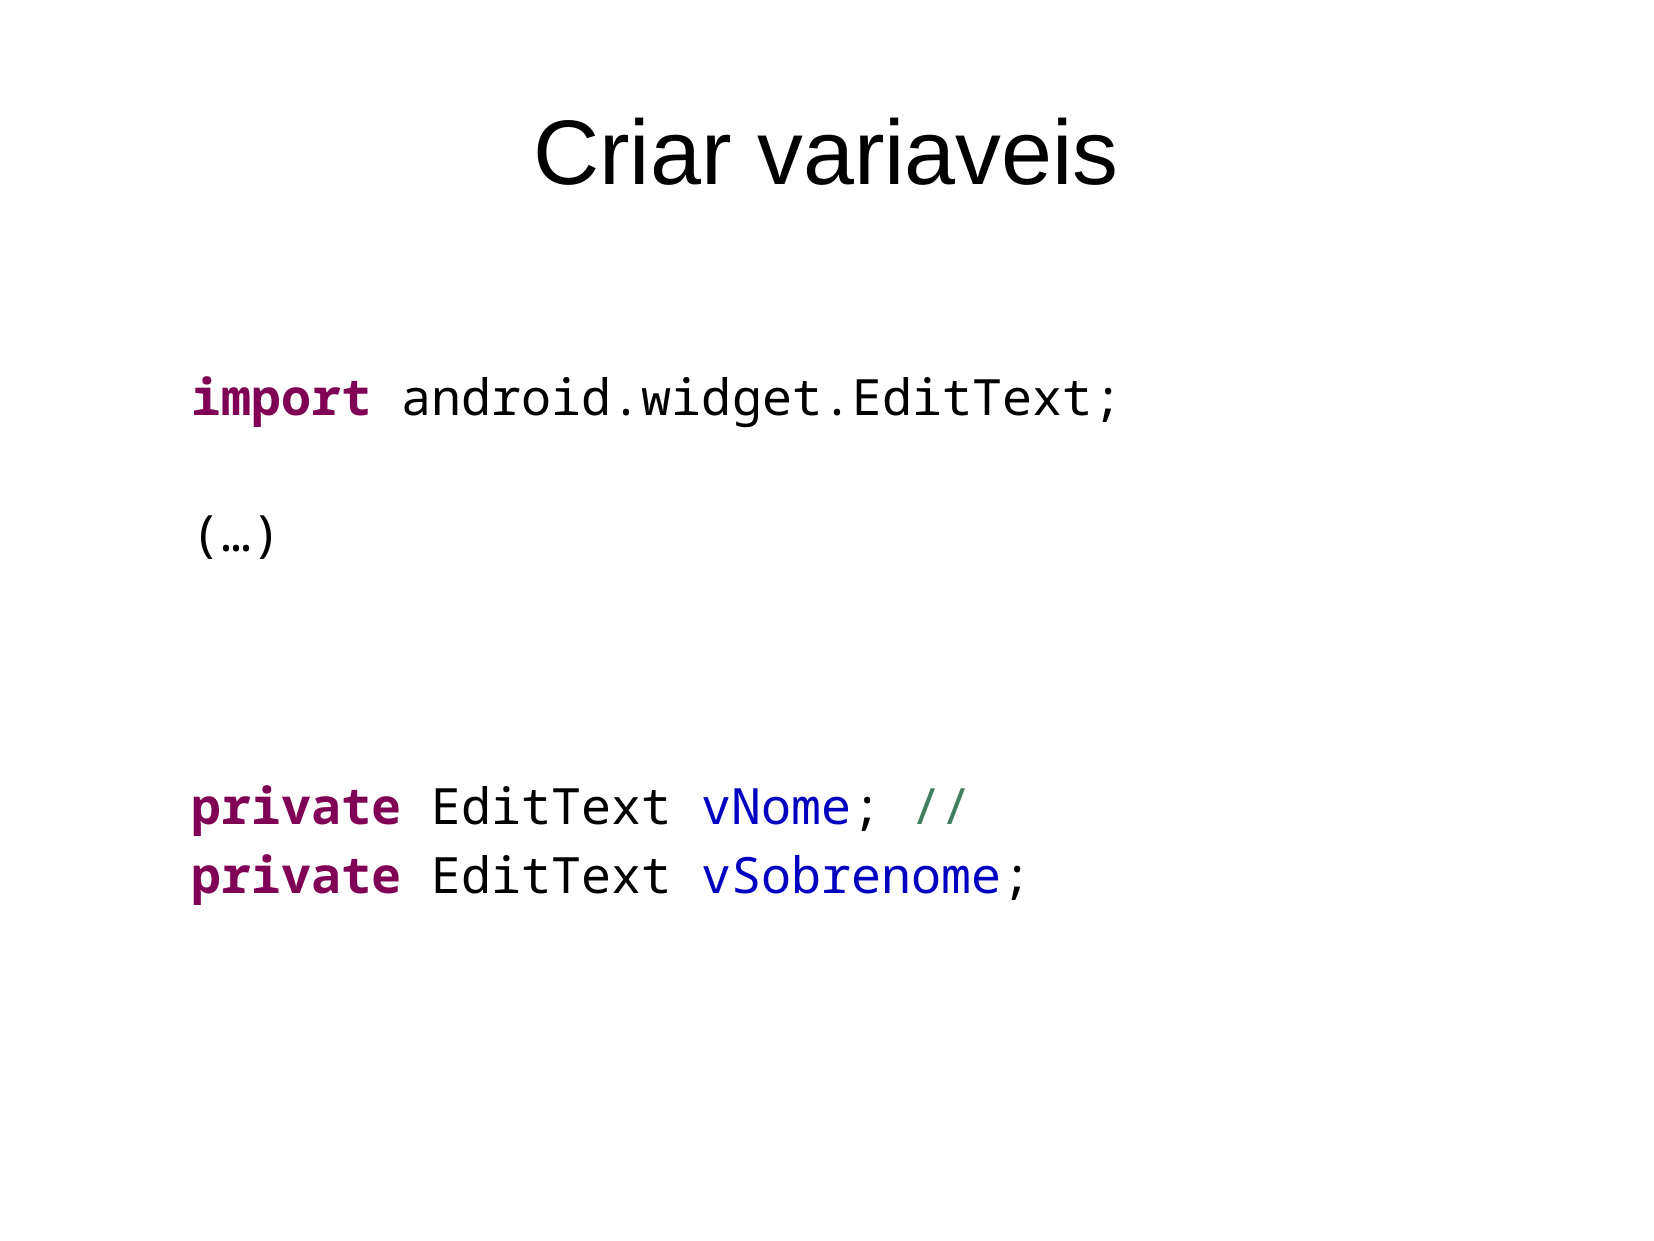

# Criar variaveis
import android.widget.EditText;
(…)
private EditText vNome; //
private EditText vSobrenome;